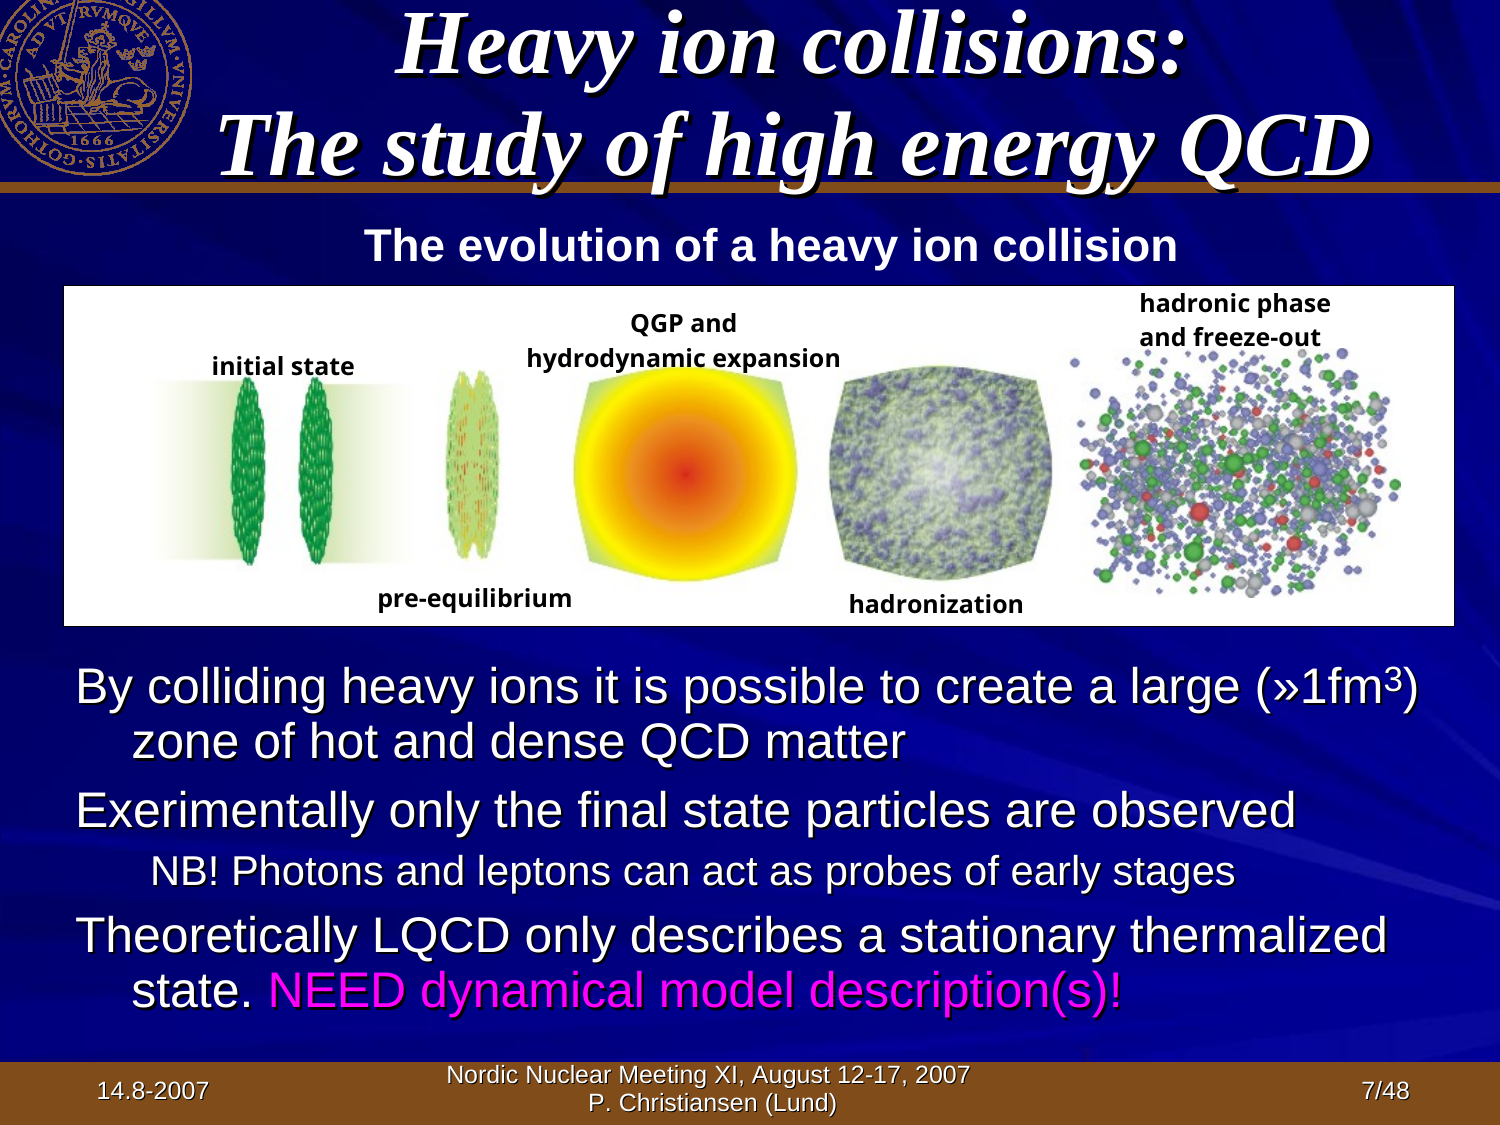

# Heavy ion collisions: The study of high energy QCD
The evolution of a heavy ion collision
hadronic phase
and freeze-out
QGP and
hydrodynamic expansion
initial state
pre-equilibrium
hadronization
By colliding heavy ions it is possible to create a large (»1fm3) zone of hot and dense QCD matter
Exerimentally only the final state particles are observed
NB! Photons and leptons can act as probes of early stages
Theoretically LQCD only describes a stationary thermalized state. NEED dynamical model description(s)!
7